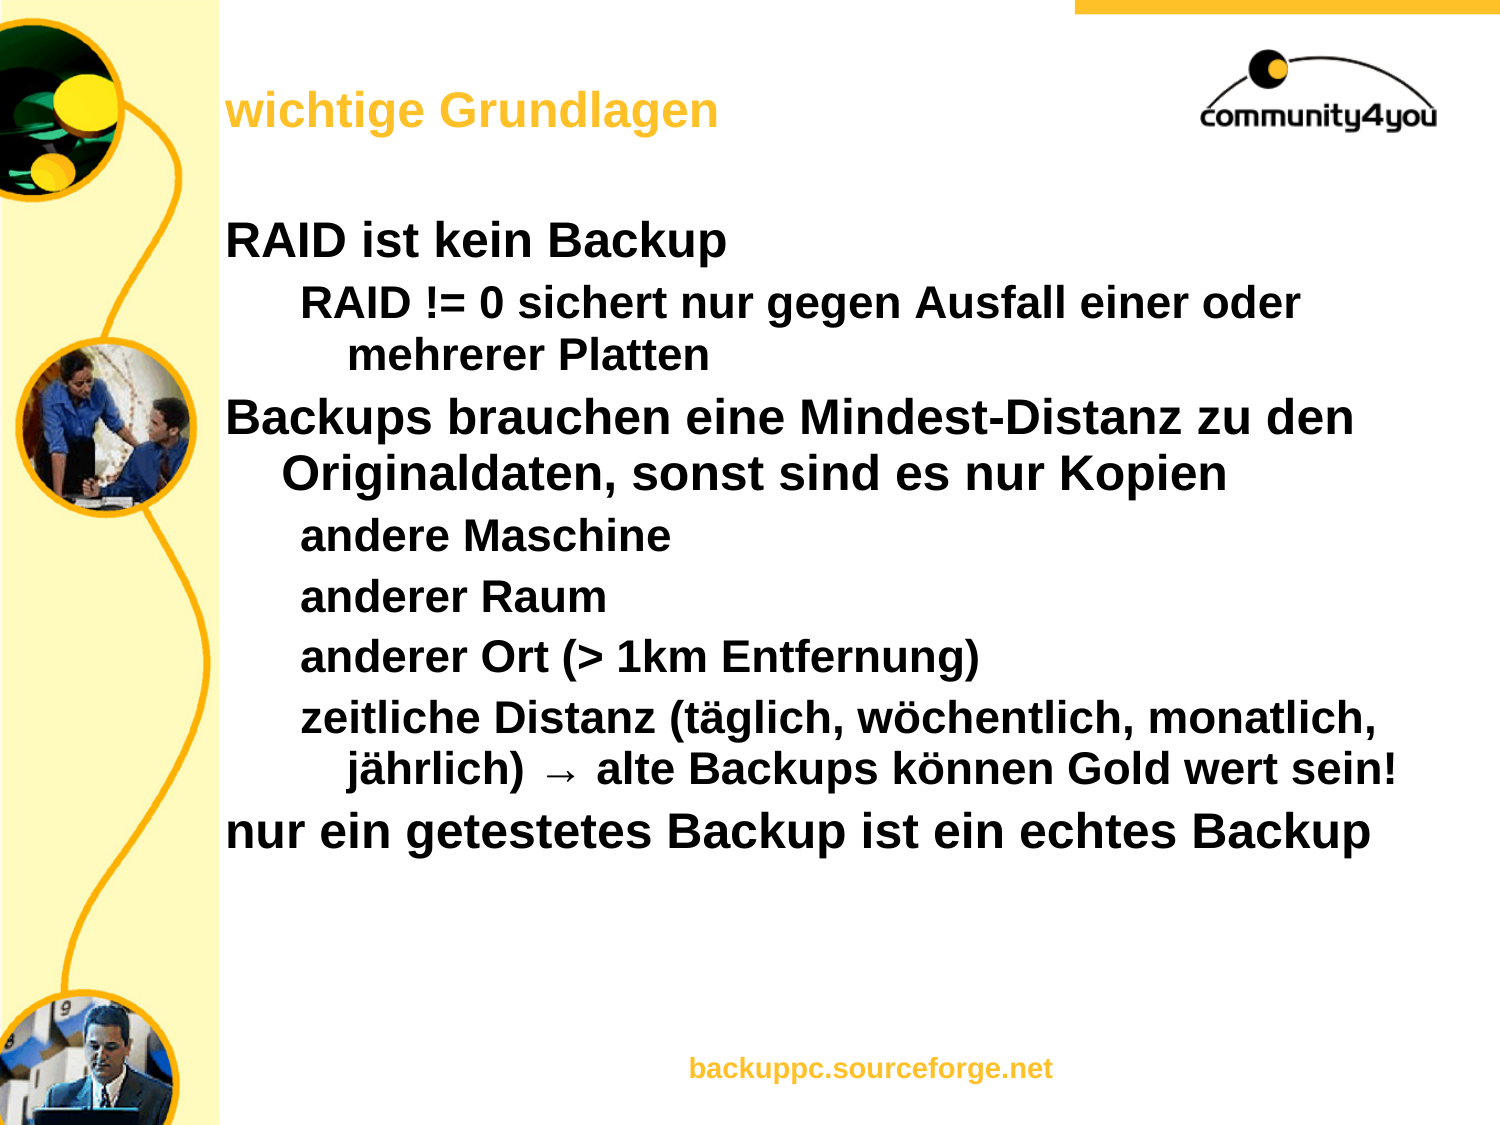

# wichtige Grundlagen
RAID ist kein Backup
RAID != 0 sichert nur gegen Ausfall einer oder mehrerer Platten
Backups brauchen eine Mindest-Distanz zu den Originaldaten, sonst sind es nur Kopien
andere Maschine
anderer Raum
anderer Ort (> 1km Entfernung)
zeitliche Distanz (täglich, wöchentlich, monatlich, jährlich) → alte Backups können Gold wert sein!
nur ein getestetes Backup ist ein echtes Backup